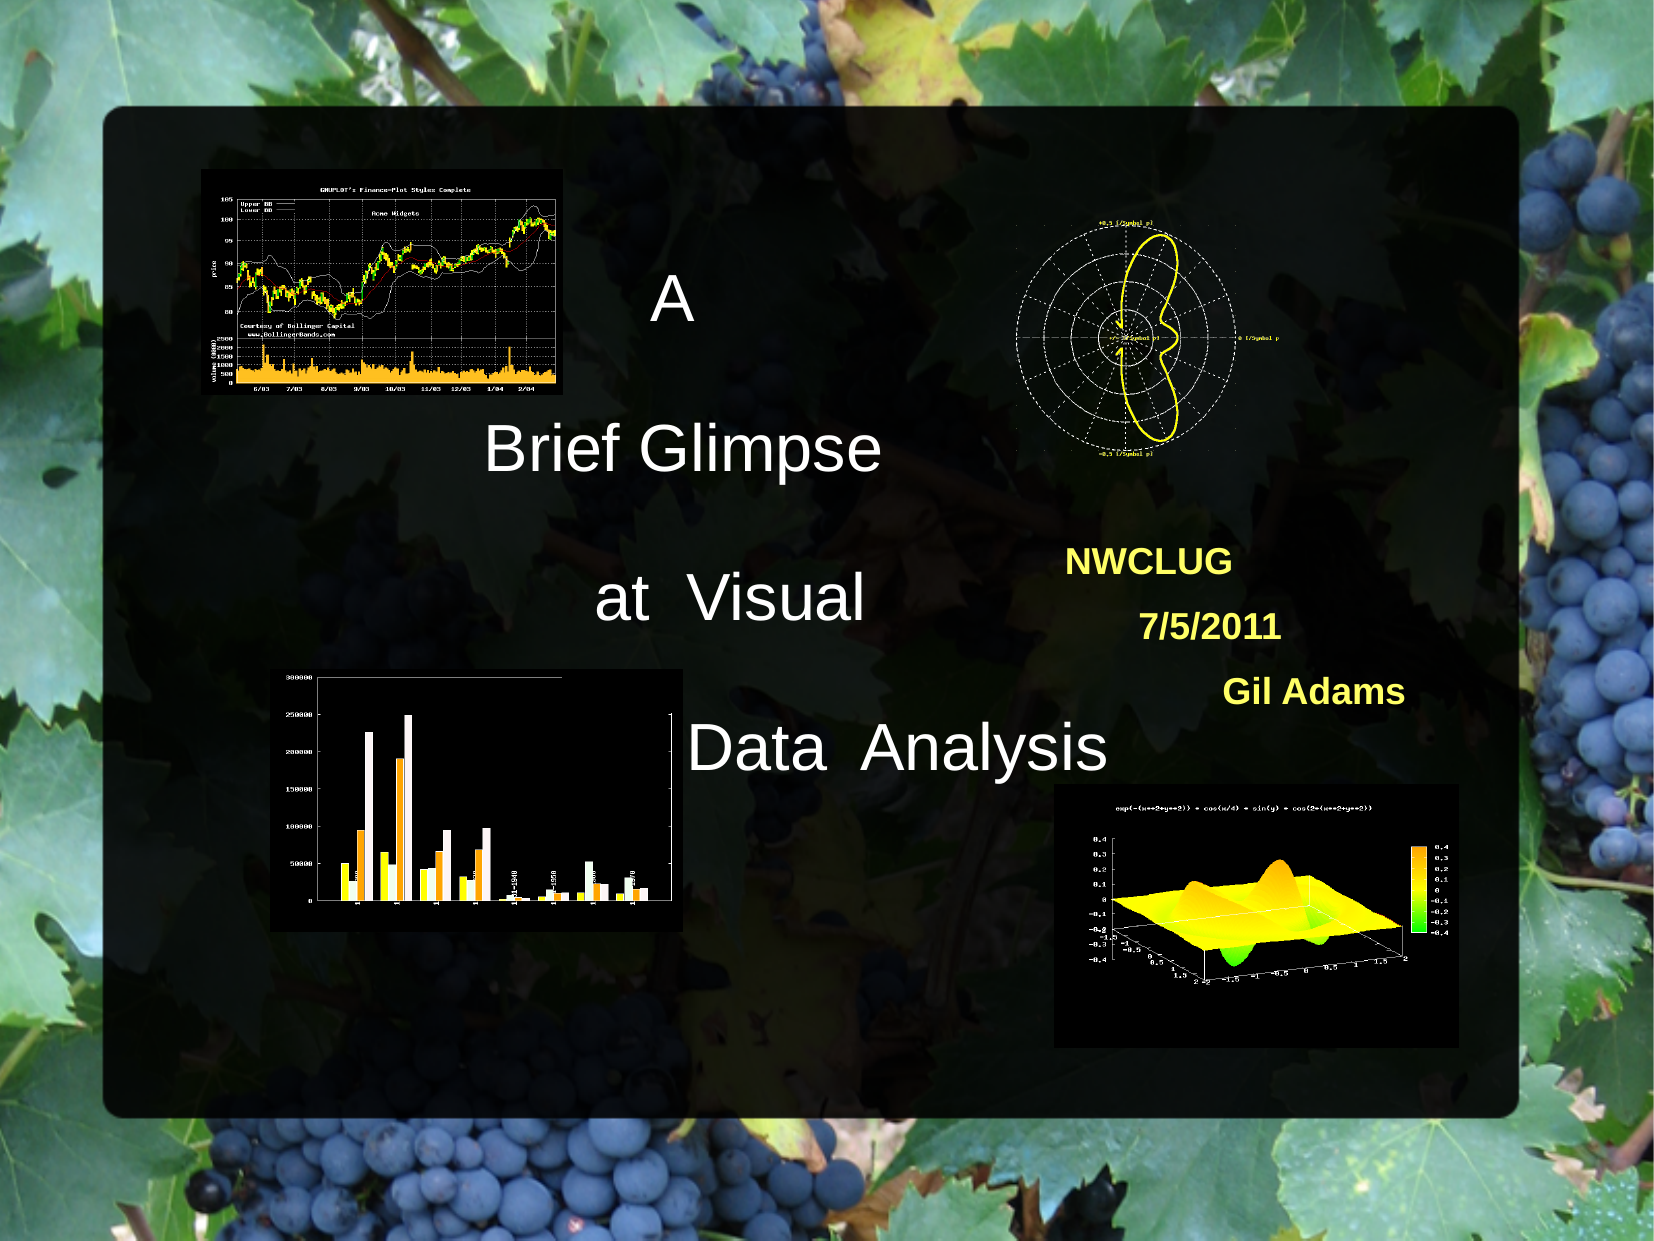

# A Brief Glimpse at Visual Data Analysis
NWCLUG
 7/5/2011
 Gil Adams